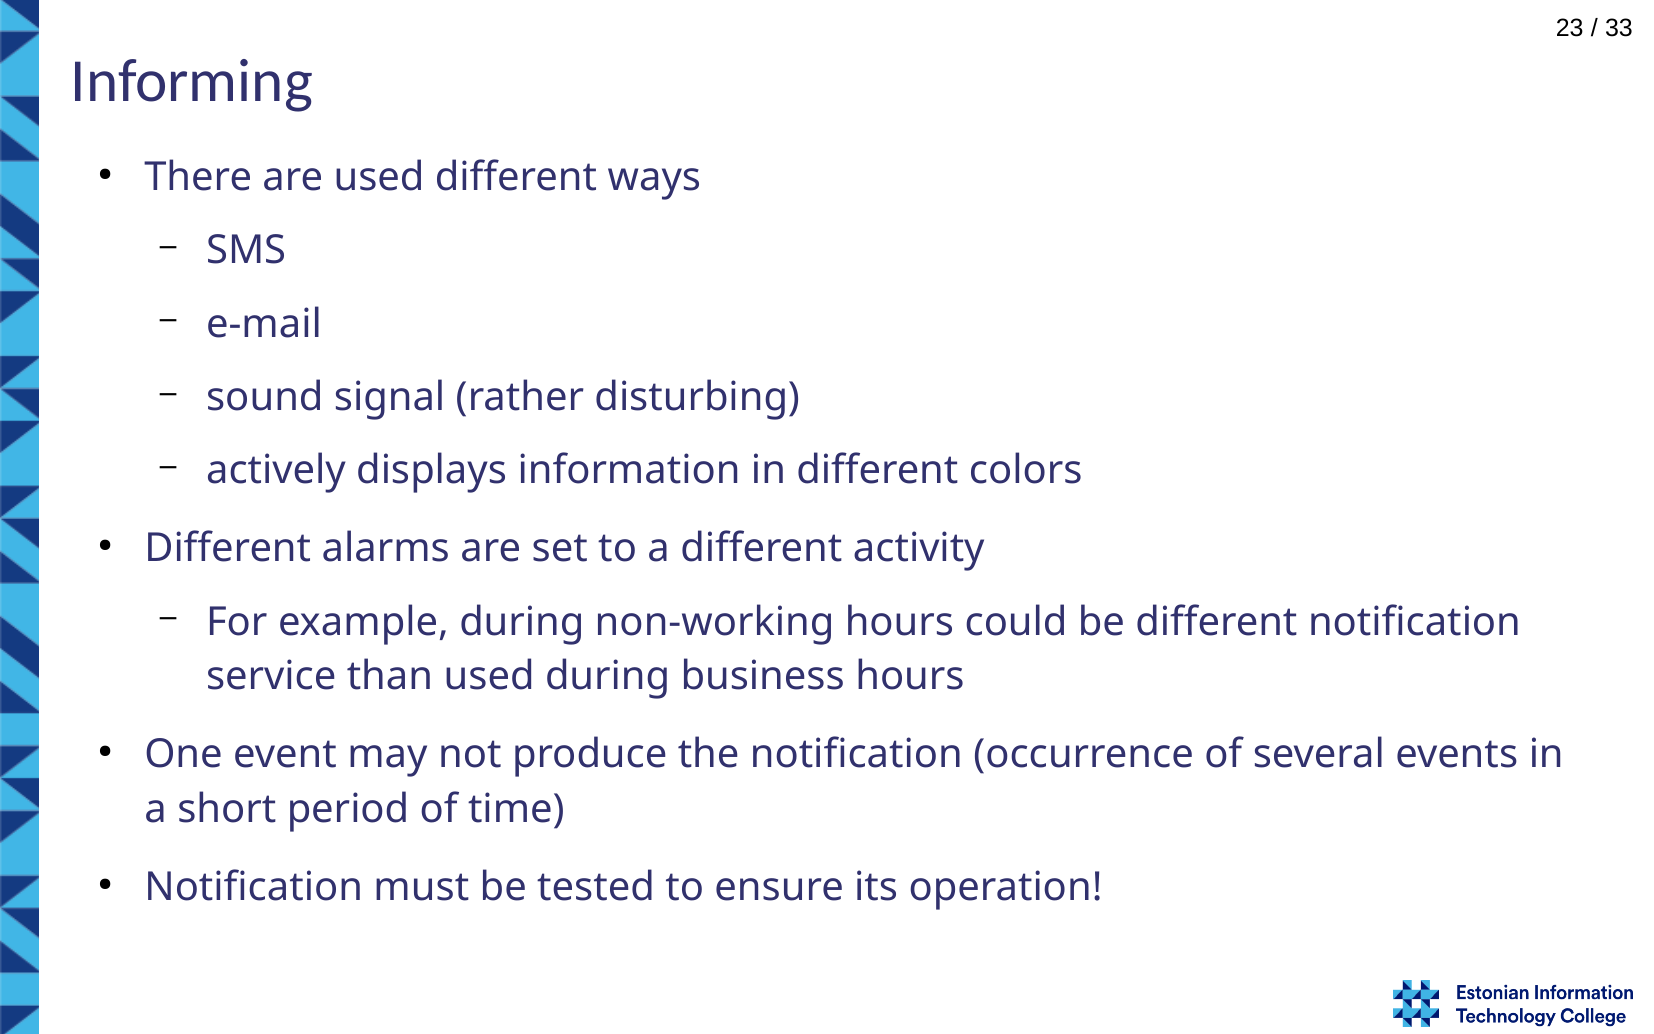

# Informing
There are used different ways
SMS
e-mail
sound signal (rather disturbing)
actively displays information in different colors
Different alarms are set to a different activity
For example, during non-working hours could be different notification service than used during business hours
One event may not produce the notification (occurrence of several events in a short period of time)
Notification must be tested to ensure its operation!